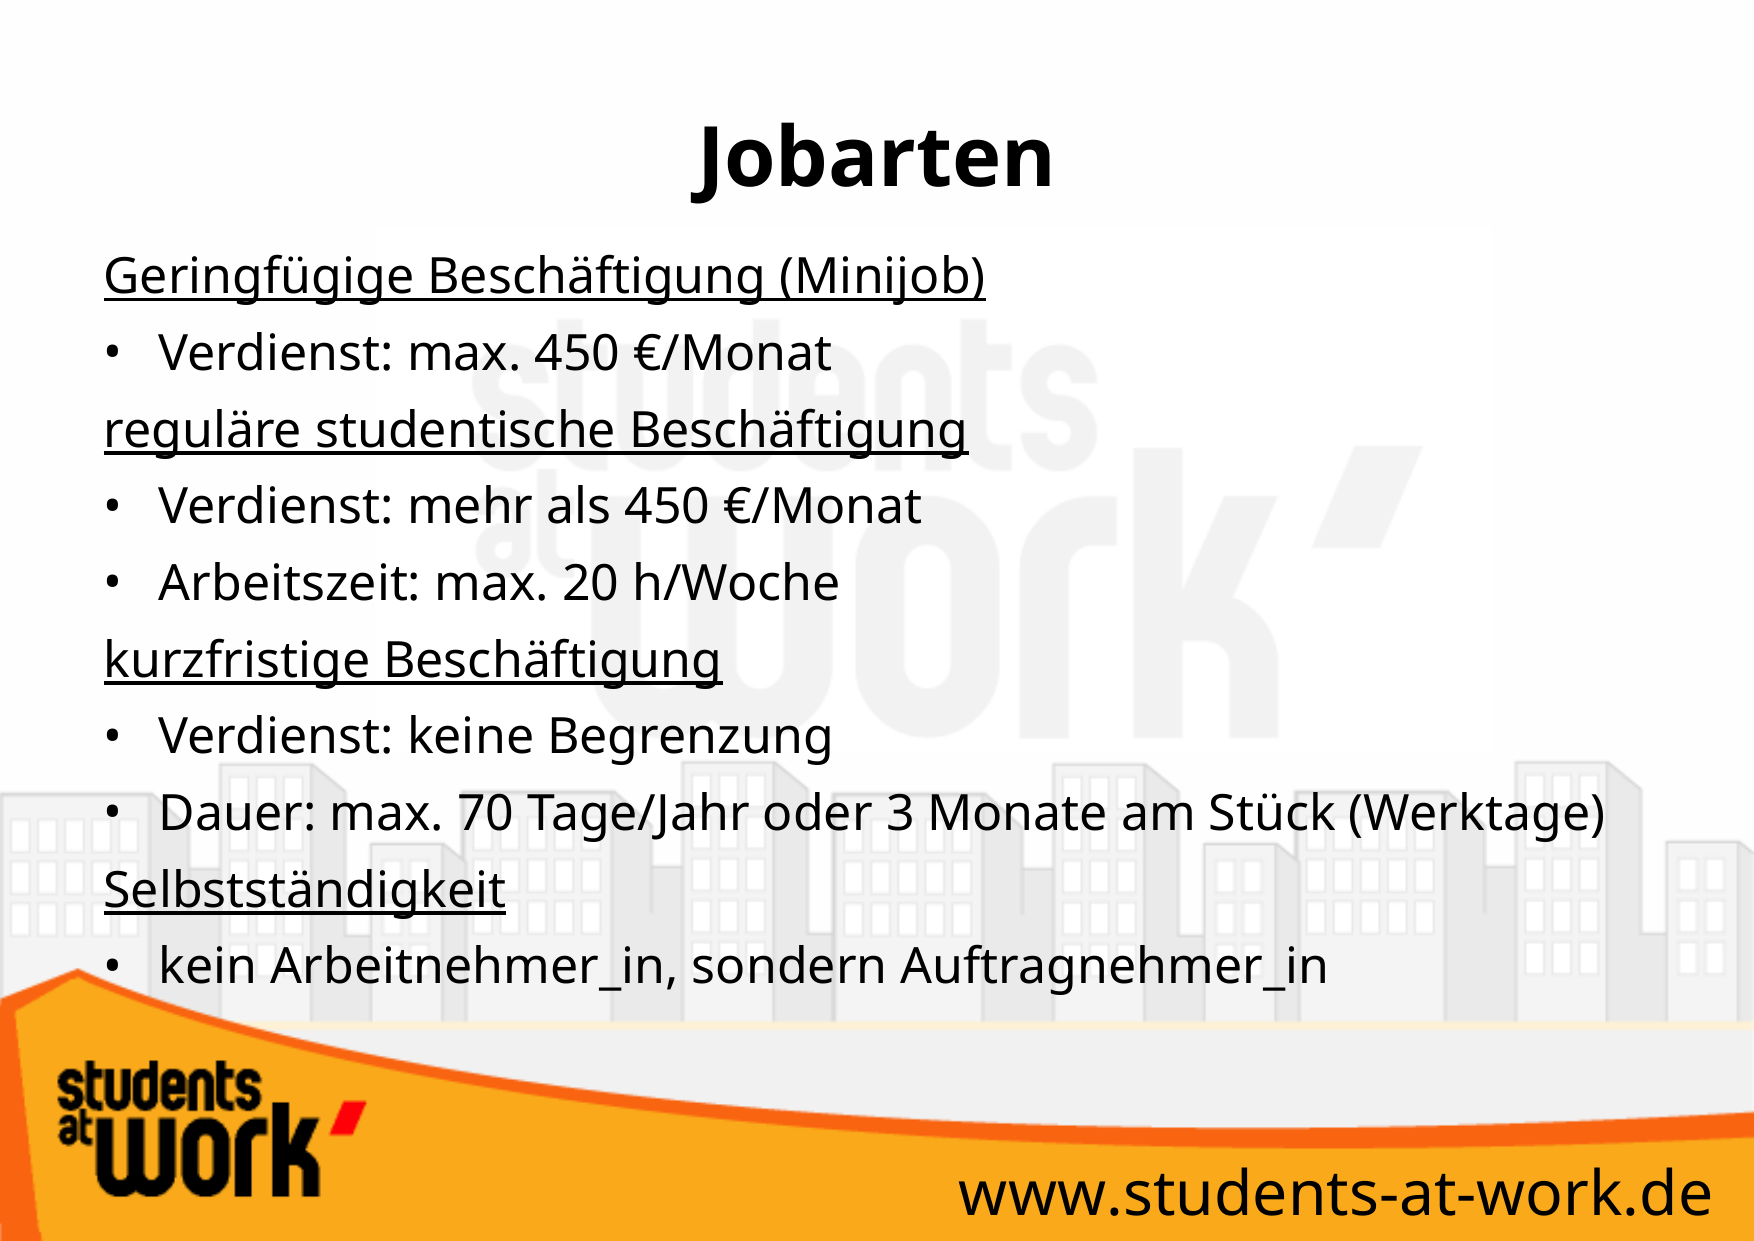

# Jobarten
Geringfügige Beschäftigung (Minijob)
Verdienst: max. 450 €/Monat
reguläre studentische Beschäftigung
Verdienst: mehr als 450 €/Monat
Arbeitszeit: max. 20 h/Woche
kurzfristige Beschäftigung
Verdienst: keine Begrenzung
Dauer: max. 70 Tage/Jahr oder 3 Monate am Stück (Werktage)
Selbstständigkeit
kein Arbeitnehmer_in, sondern Auftragnehmer_in
www.students-at-work.de